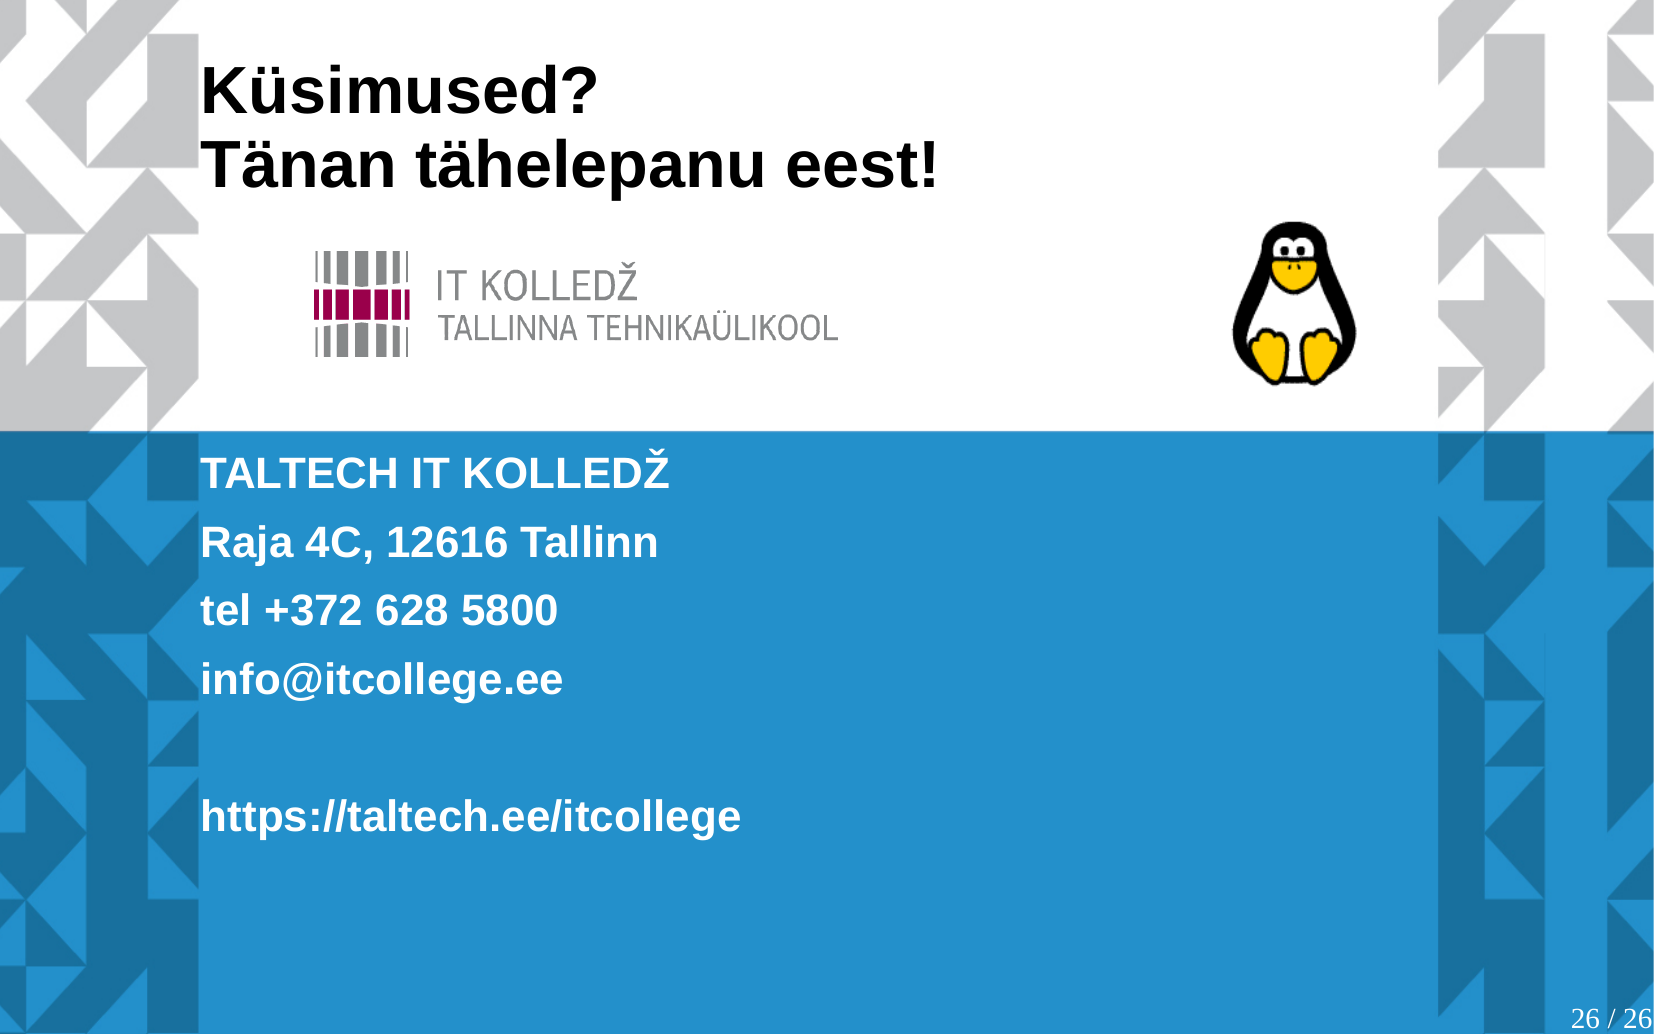

# Küsimused? Tänan tähelepanu eest!
TALTECH IT KOLLEDŽ
Raja 4C, 12616 Tallinn
tel +372 628 5800
info@itcollege.ee
https://taltech.ee/itcollege
26